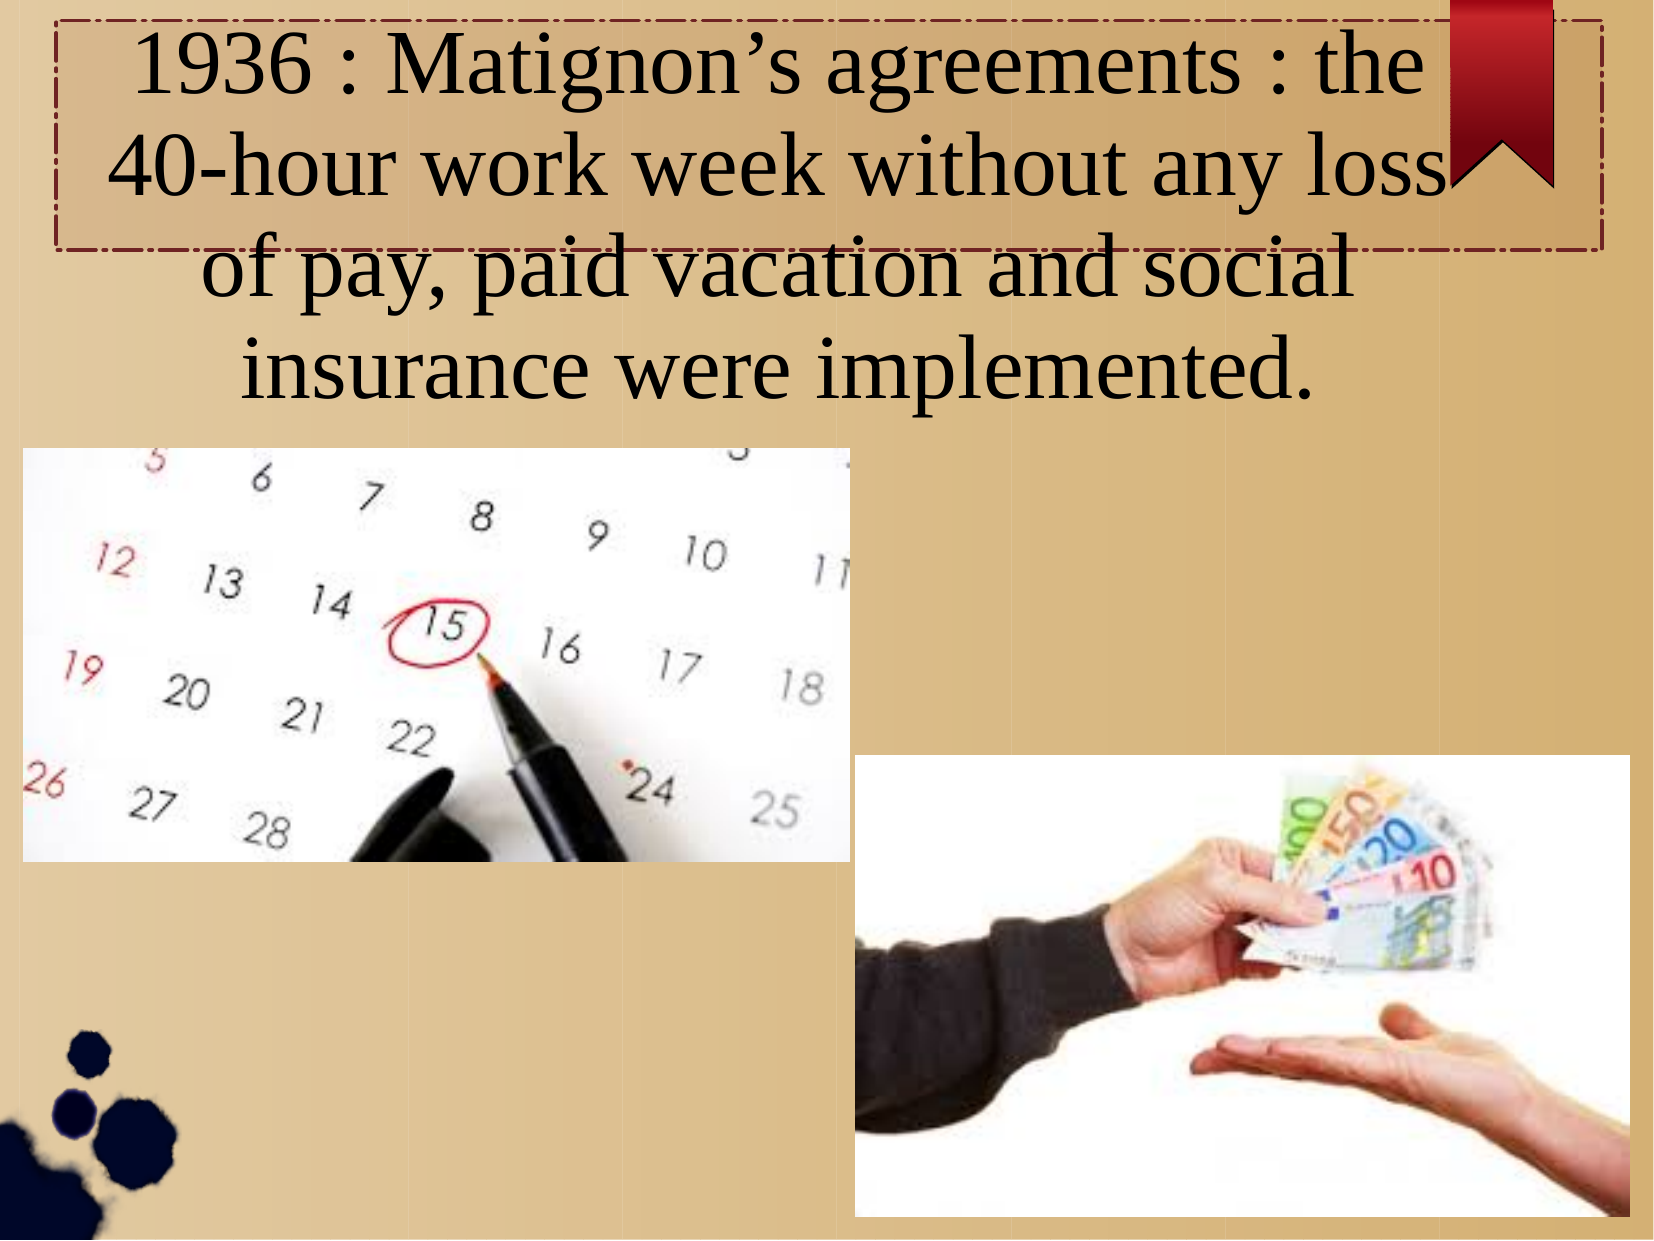

# 1936 : Matignon’s agreements : the 40-hour work week without any loss of pay, paid vacation and social insurance were implemented.